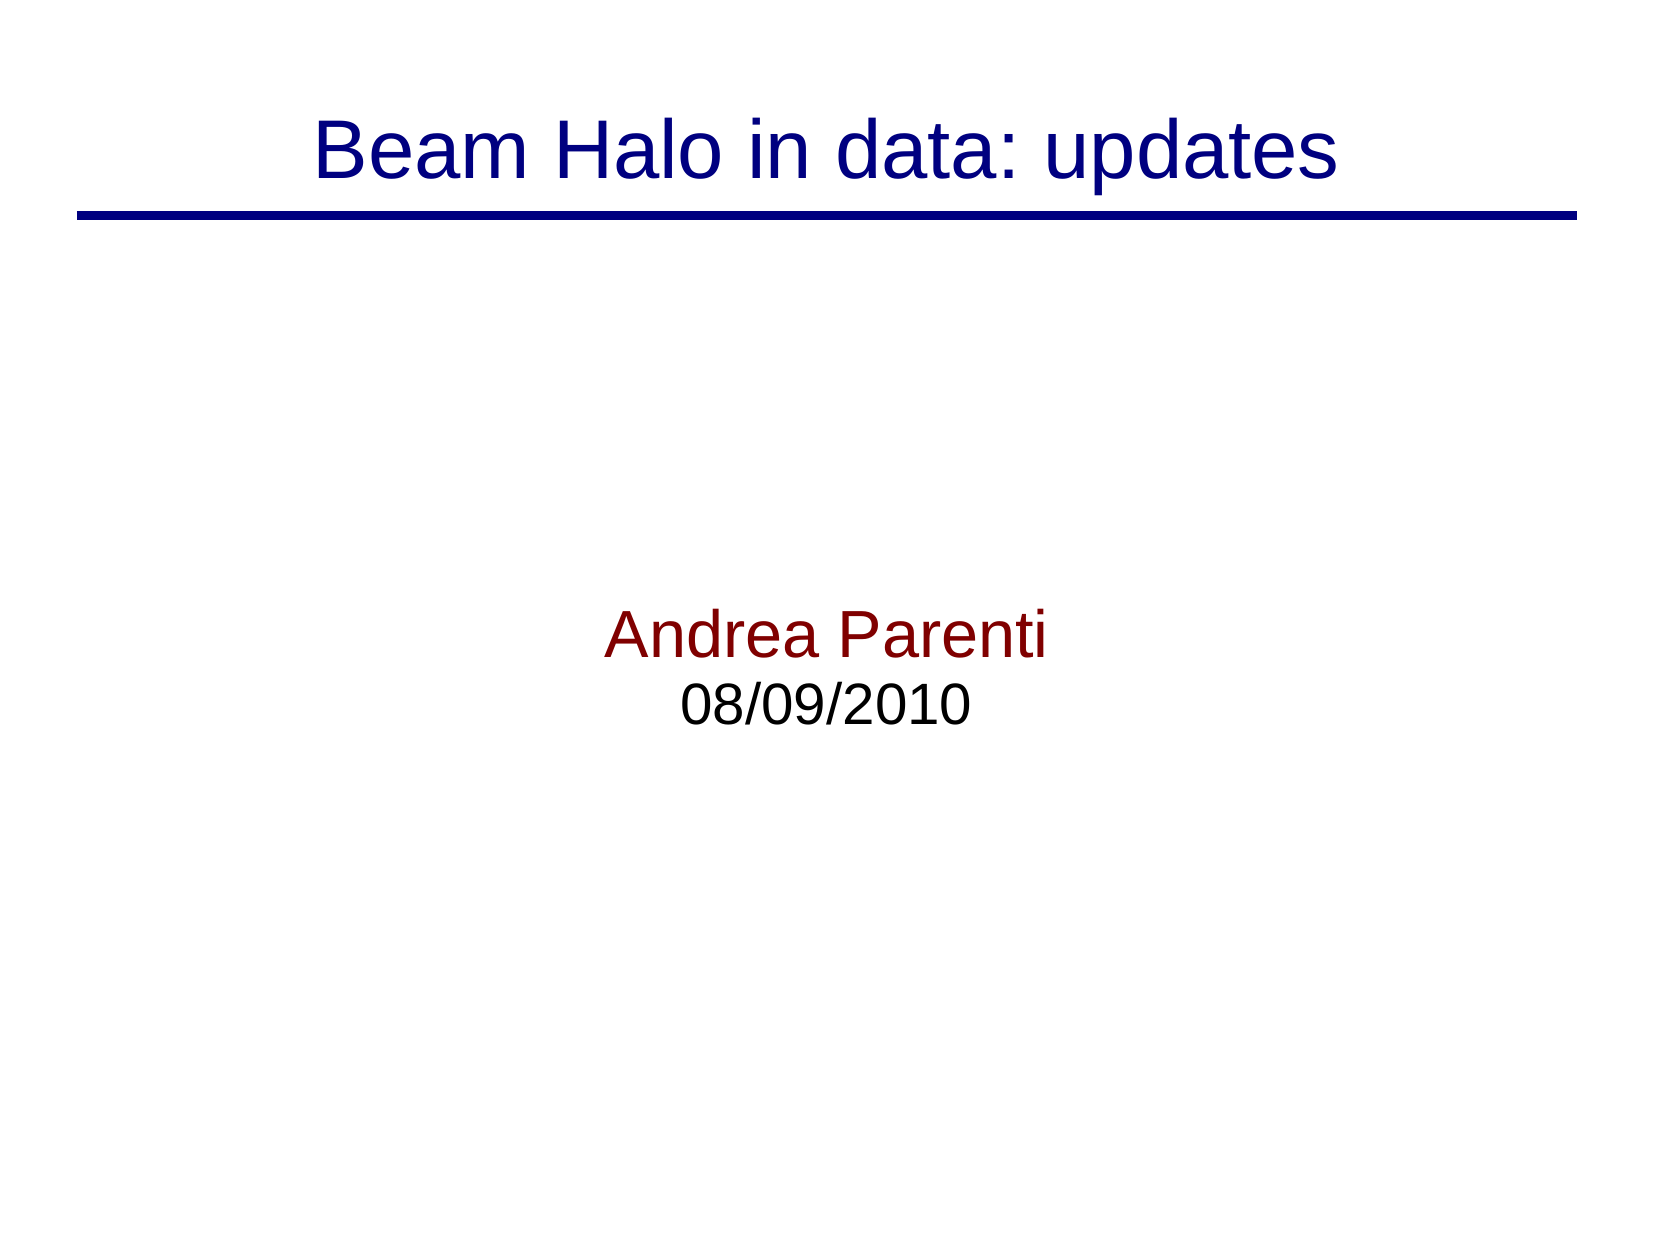

# Beam Halo in data: updates
Andrea Parenti
08/09/2010